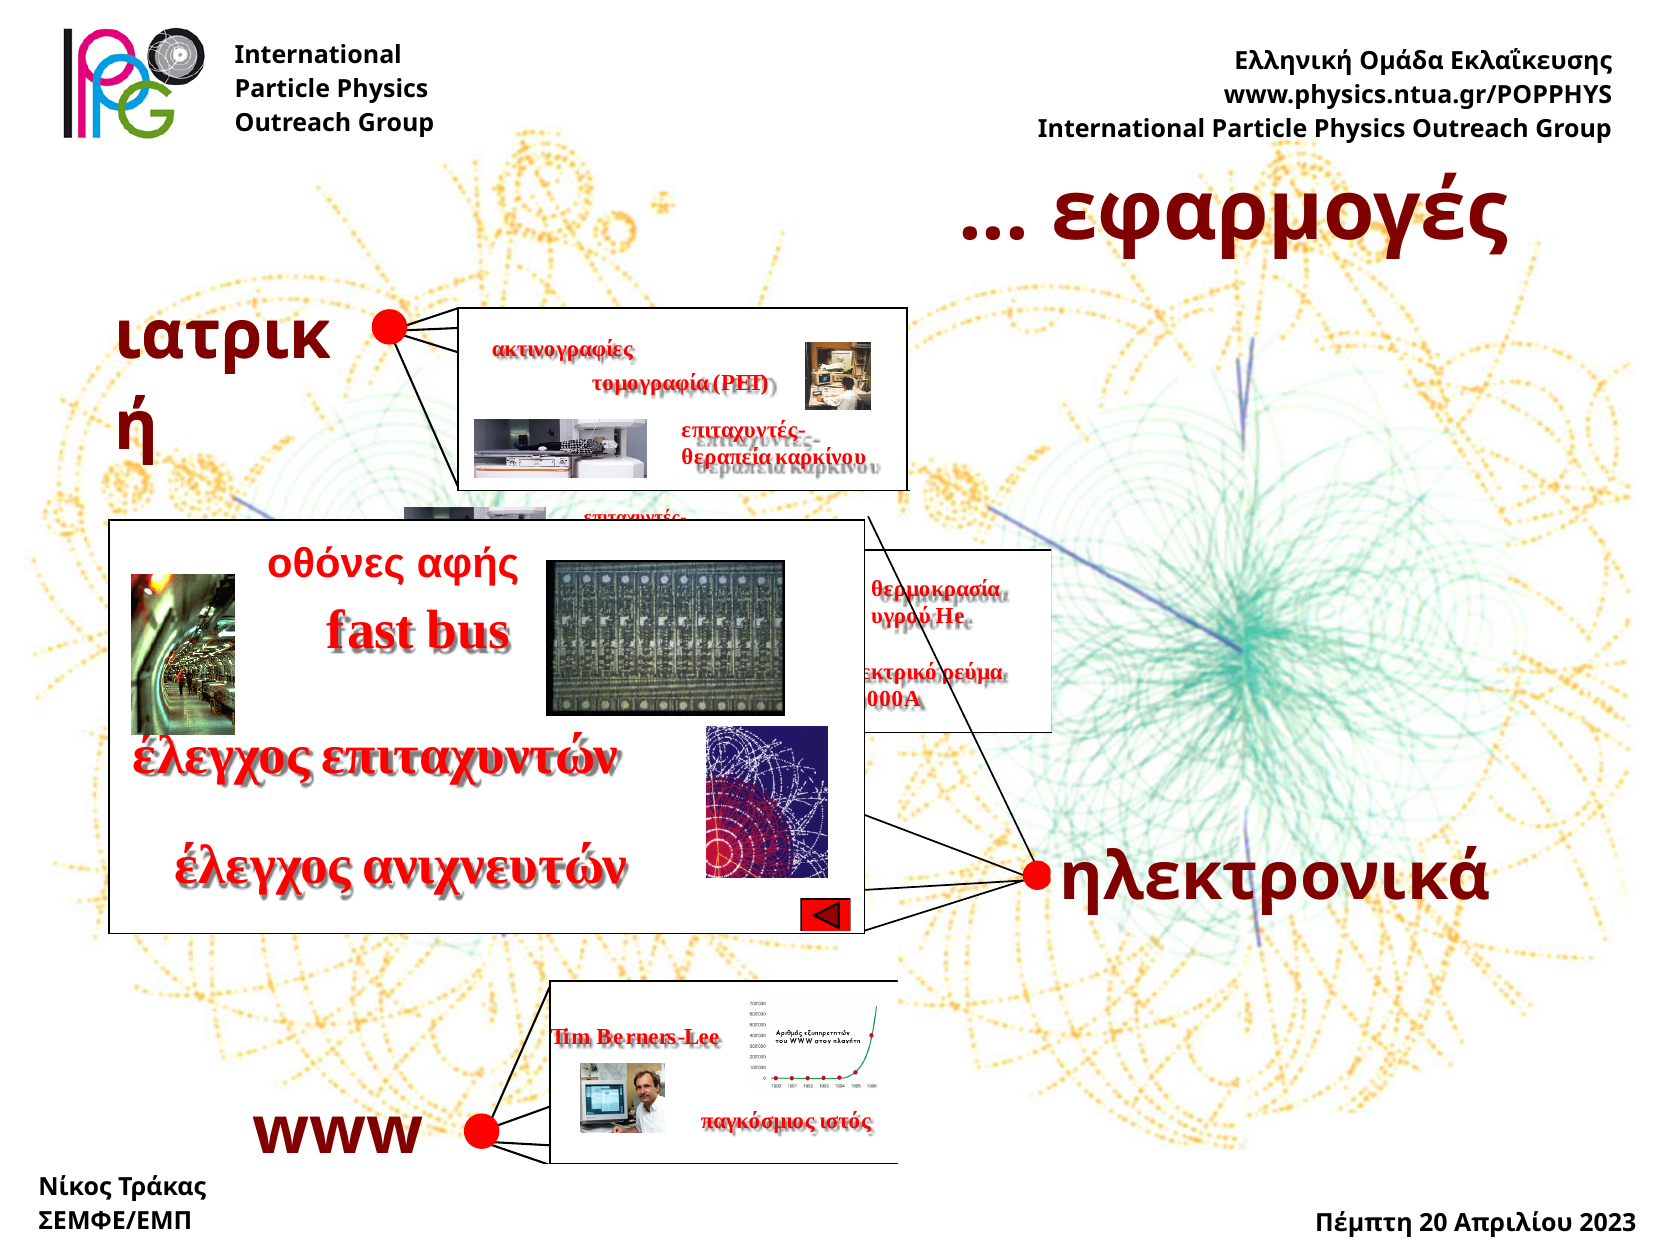

... εφαρμογές
ιατρική
ιατρική
οθόνες αφής
μαγνήτες
ηλεκτρονικά
www